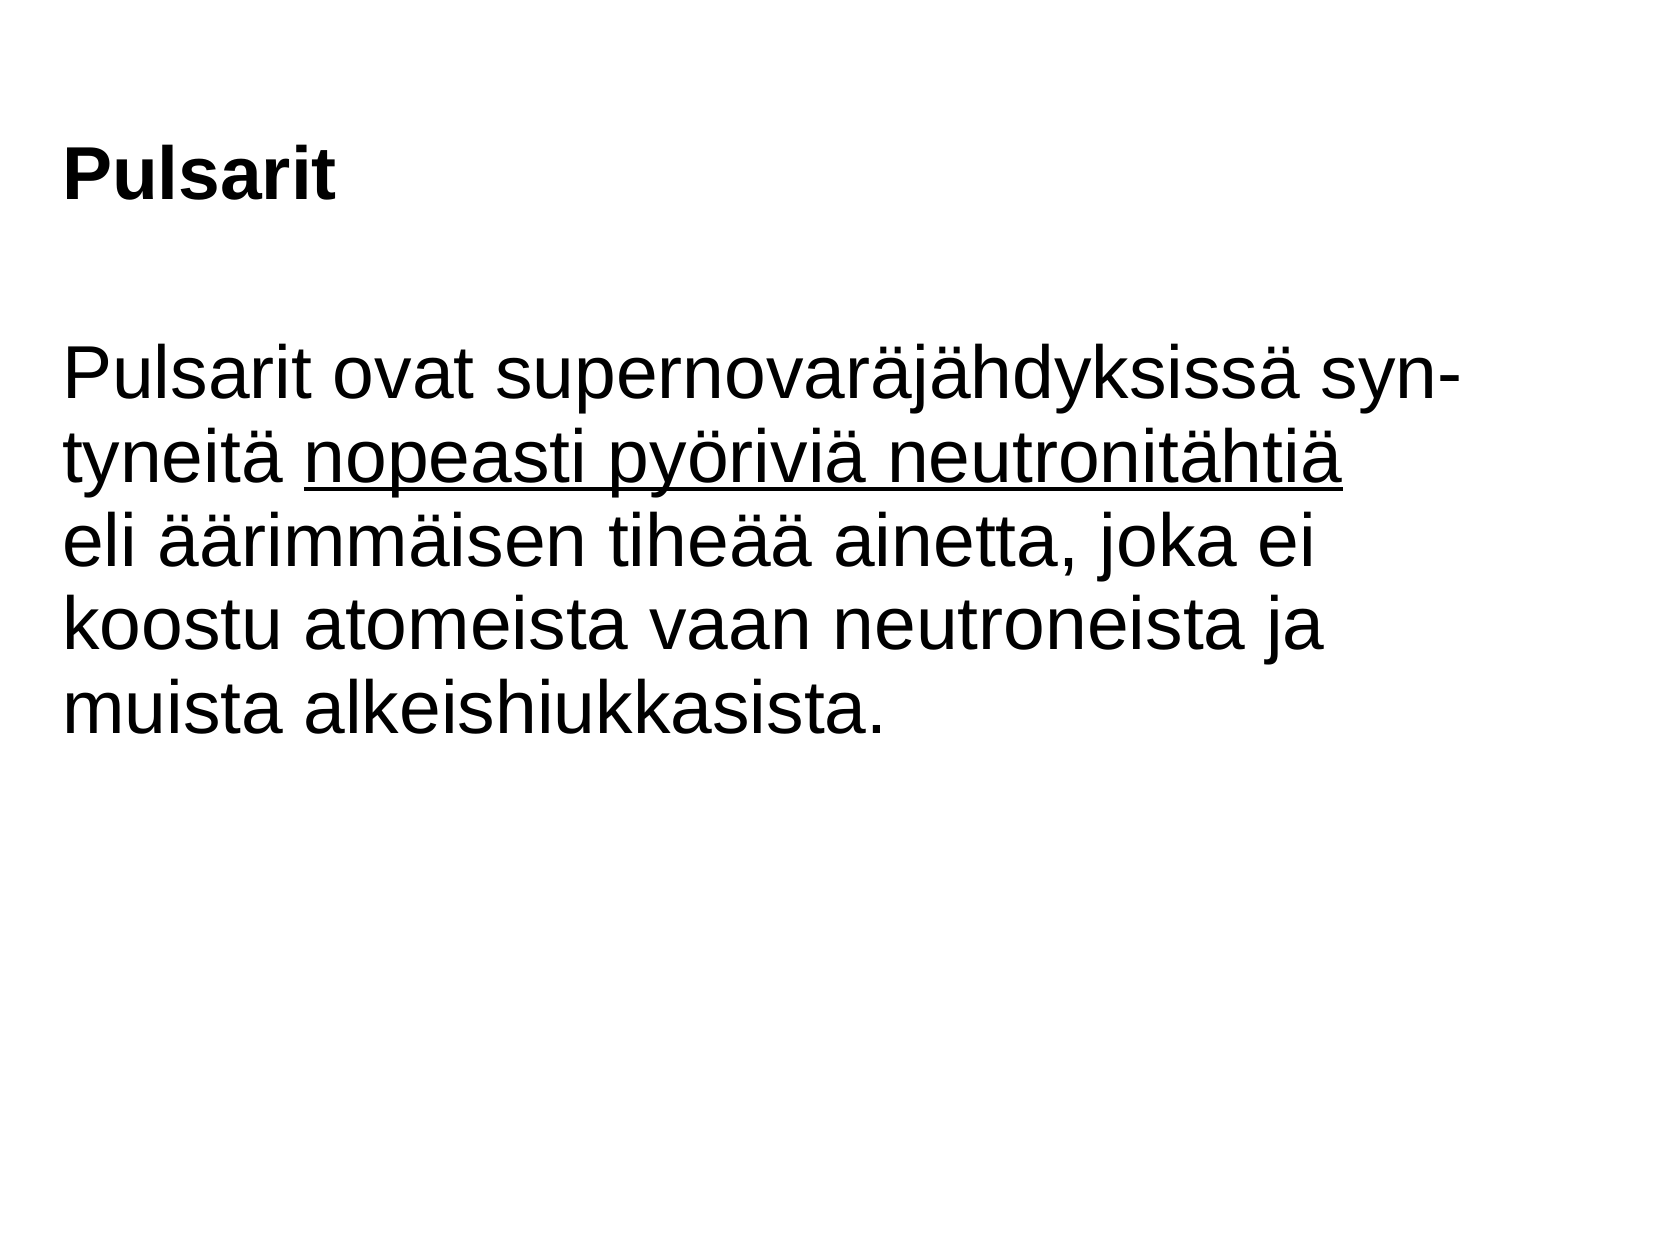

Pulsarit
Pulsarit ovat supernovaräjähdyksissä syn-tyneitä nopeasti pyöriviä neutronitähtiä
eli äärimmäisen tiheää ainetta, joka ei
koostu atomeista vaan neutroneista ja
muista alkeishiukkasista.